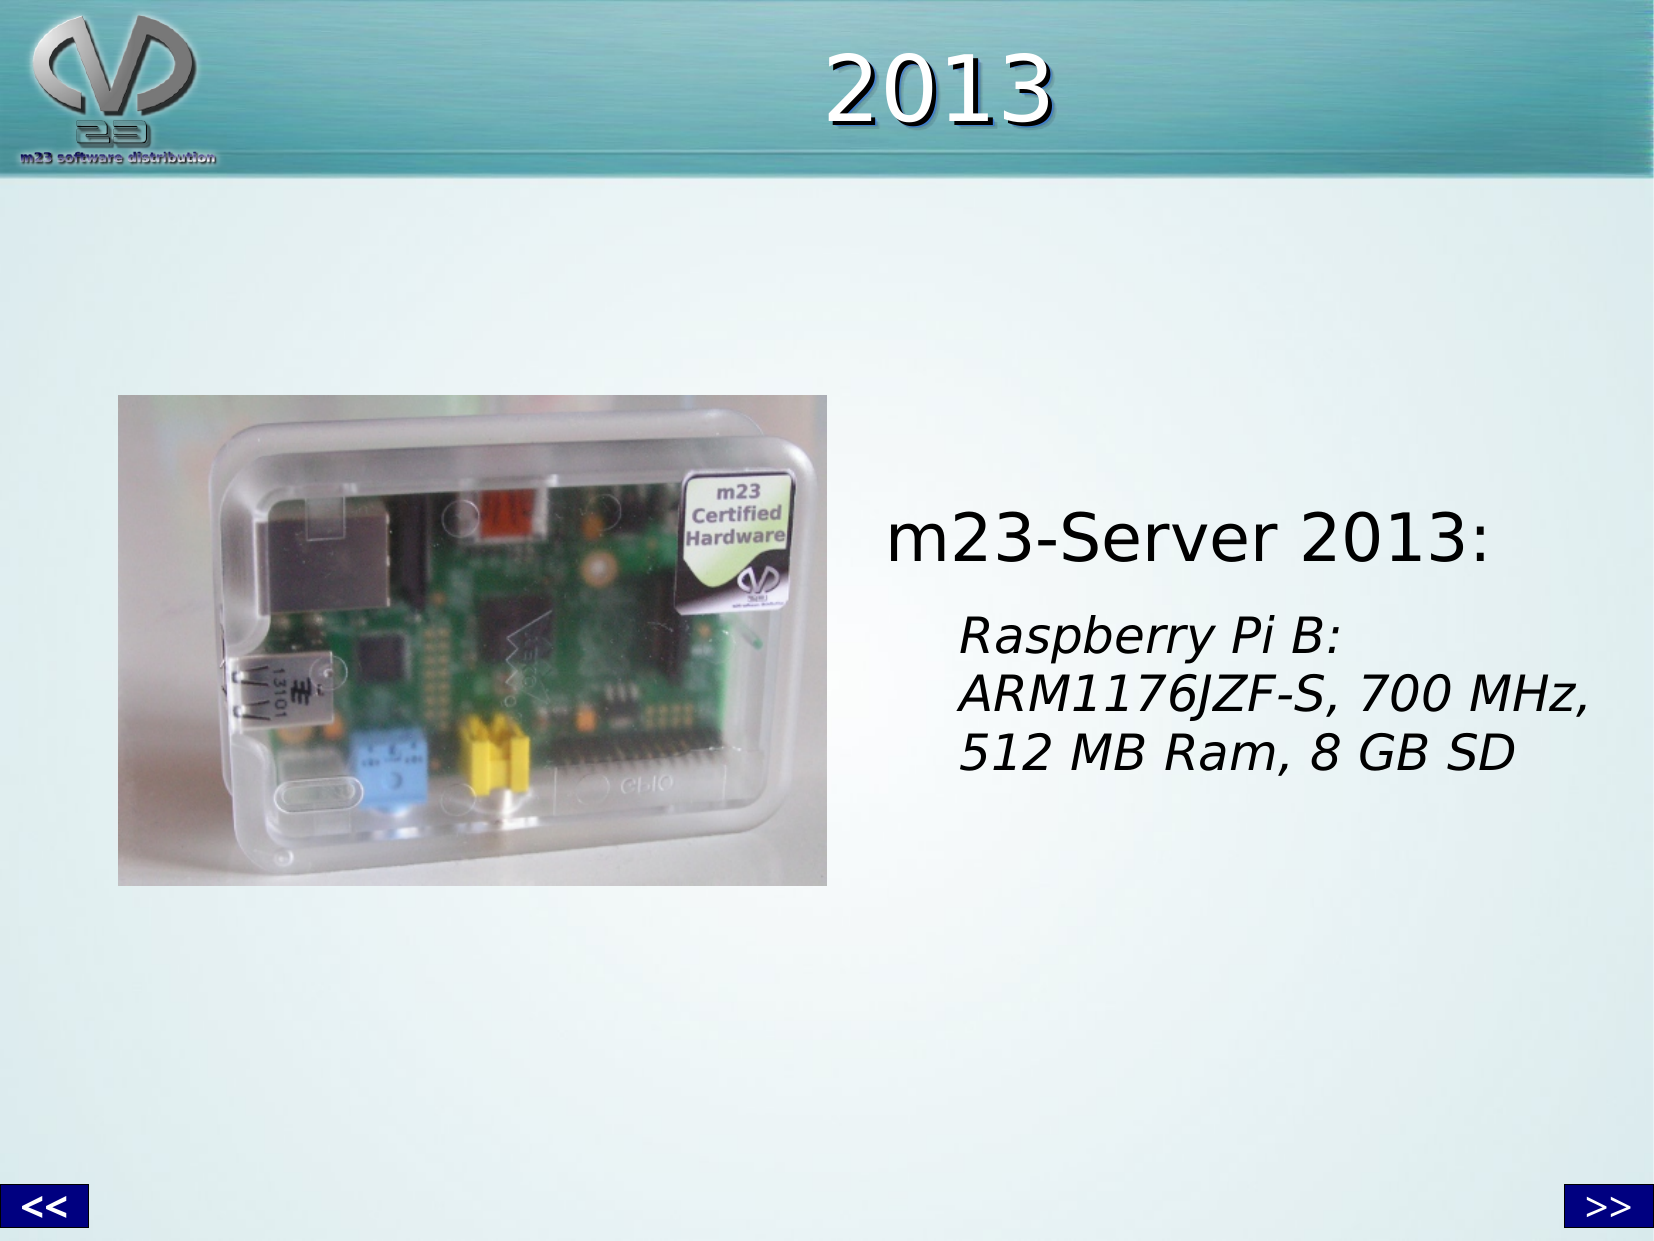

# 2013
m23-Server 2013:
	Raspberry Pi B:
	ARM1176JZF-S, 700 MHz,
	512 MB Ram, 8 GB SD